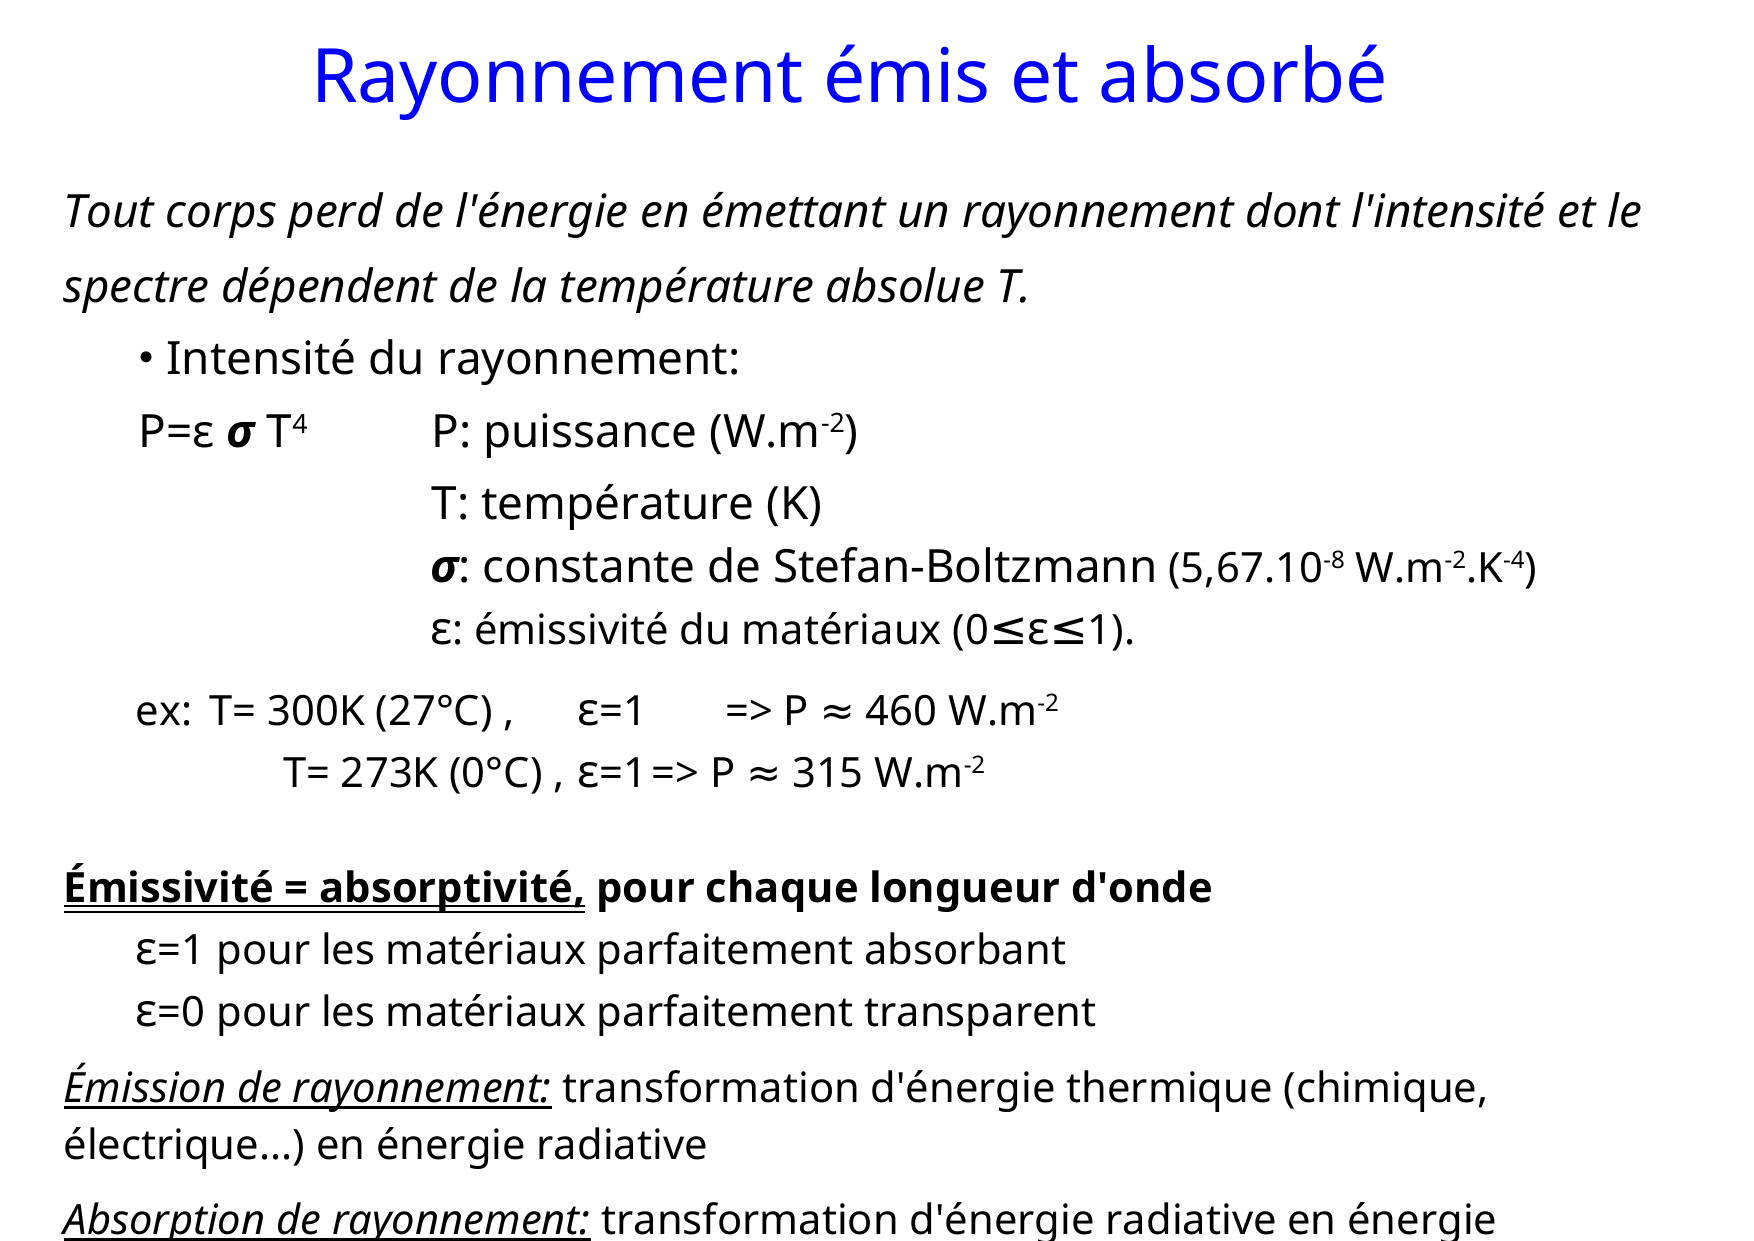

Rayonnement émis et absorbé
Tout corps perd de l'énergie en émettant un rayonnement dont l'intensité et le spectre dépendent de la température absolue T.
 Intensité du rayonnement:
P=ε σ T4		P: puissance (W.m-2)
				T: température (K)
					σ: constante de Stefan-Boltzmann (5,67.10-8 W.m-2.K-4)
					ε: émissivité du matériaux (0≤ε≤1).
	ex: 	T= 300K (27°C) ,	ε=1 	=> P ≈ 460 W.m-2
			T= 273K (0°C) ,	ε=1	=> P ≈ 315 W.m-2
Émissivité = absorptivité, pour chaque longueur d'onde
	ε=1 pour les matériaux parfaitement absorbant
	ε=0 pour les matériaux parfaitement transparent
Émission de rayonnement: transformation d'énergie thermique (chimique, électrique...) en énergie radiative
Absorption de rayonnement: transformation d'énergie radiative en énergie thermique (chimique, électrique...). Par ex: plaque noire au soleil.